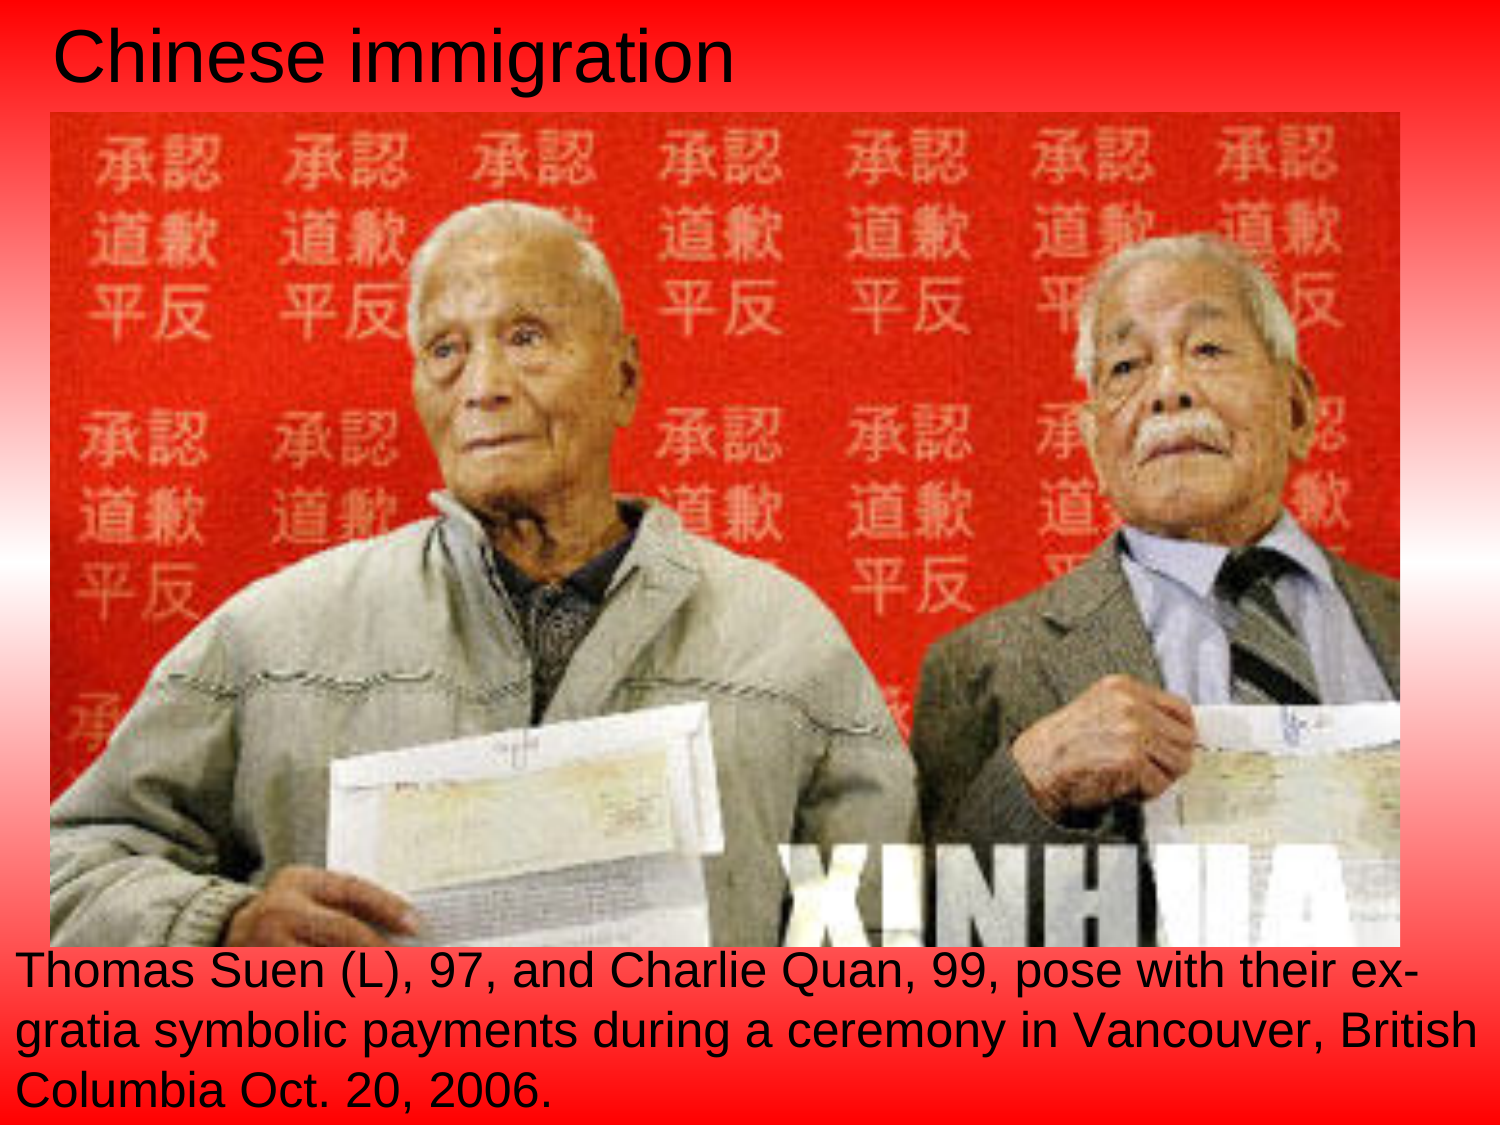

Chinese immigration
Thomas Suen (L), 97, and Charlie Quan, 99, pose with their ex-gratia symbolic payments during a ceremony in Vancouver, British Columbia Oct. 20, 2006.